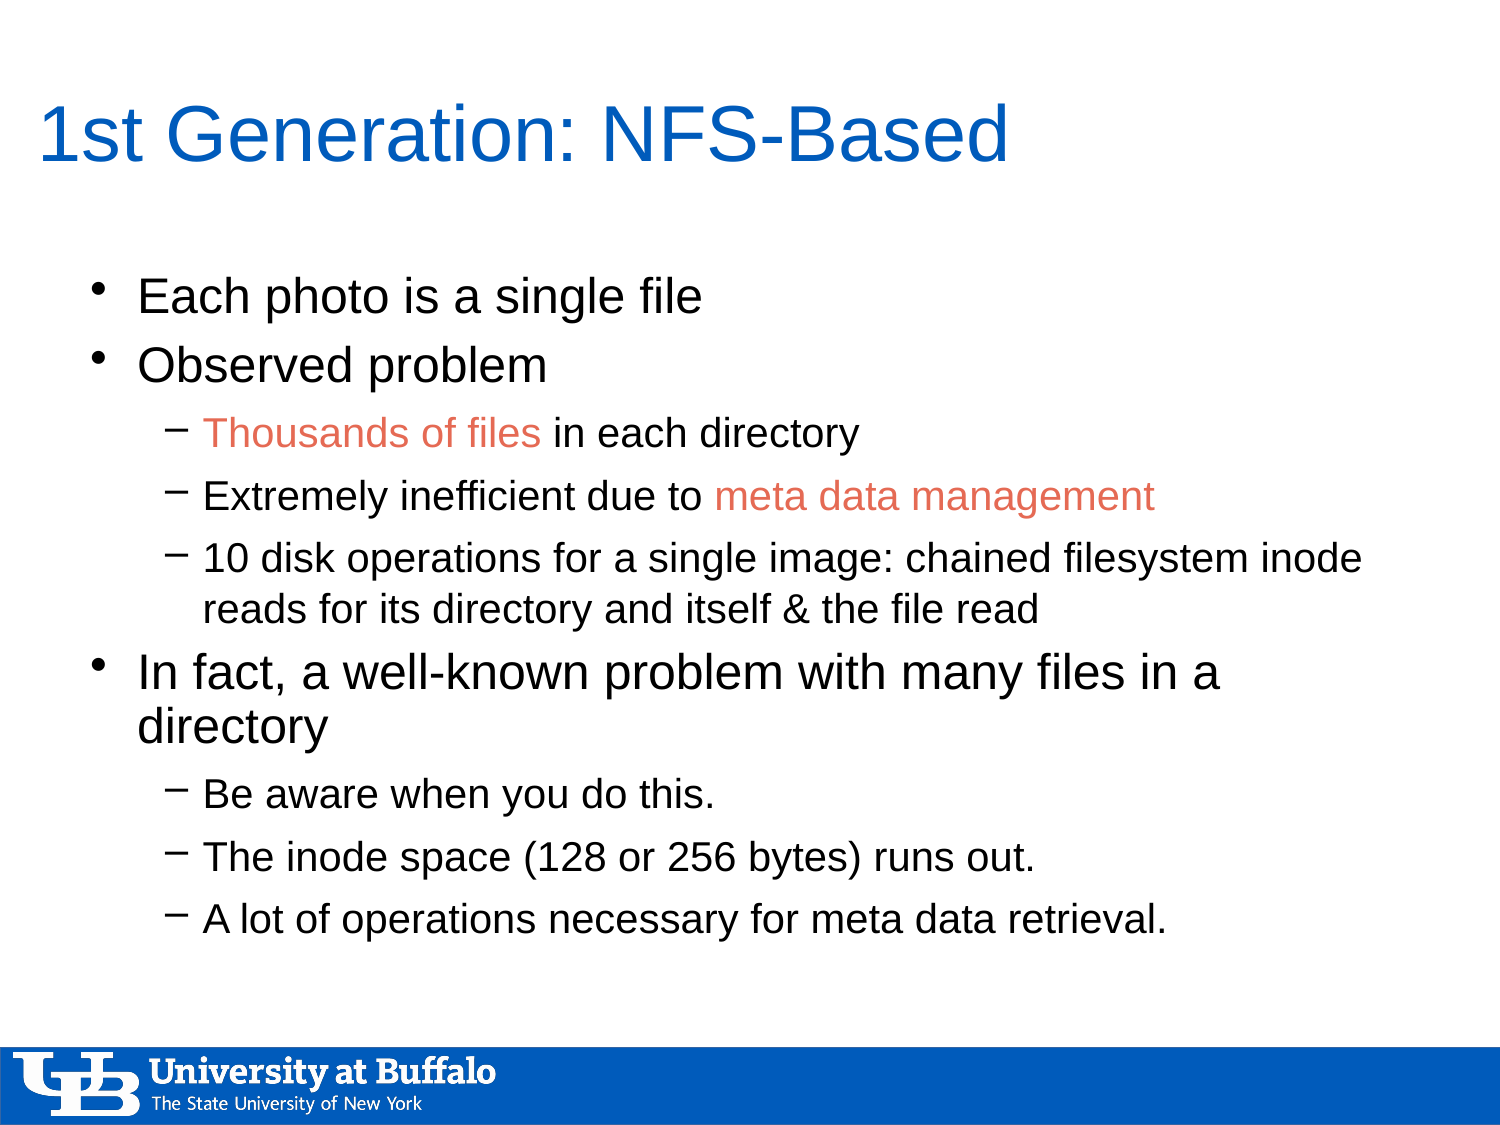

# 1st Generation: NFS-Based
Each photo is a single file
Observed problem
Thousands of files in each directory
Extremely inefficient due to meta data management
10 disk operations for a single image: chained filesystem inode reads for its directory and itself & the file read
In fact, a well-known problem with many files in a directory
Be aware when you do this.
The inode space (128 or 256 bytes) runs out.
A lot of operations necessary for meta data retrieval.